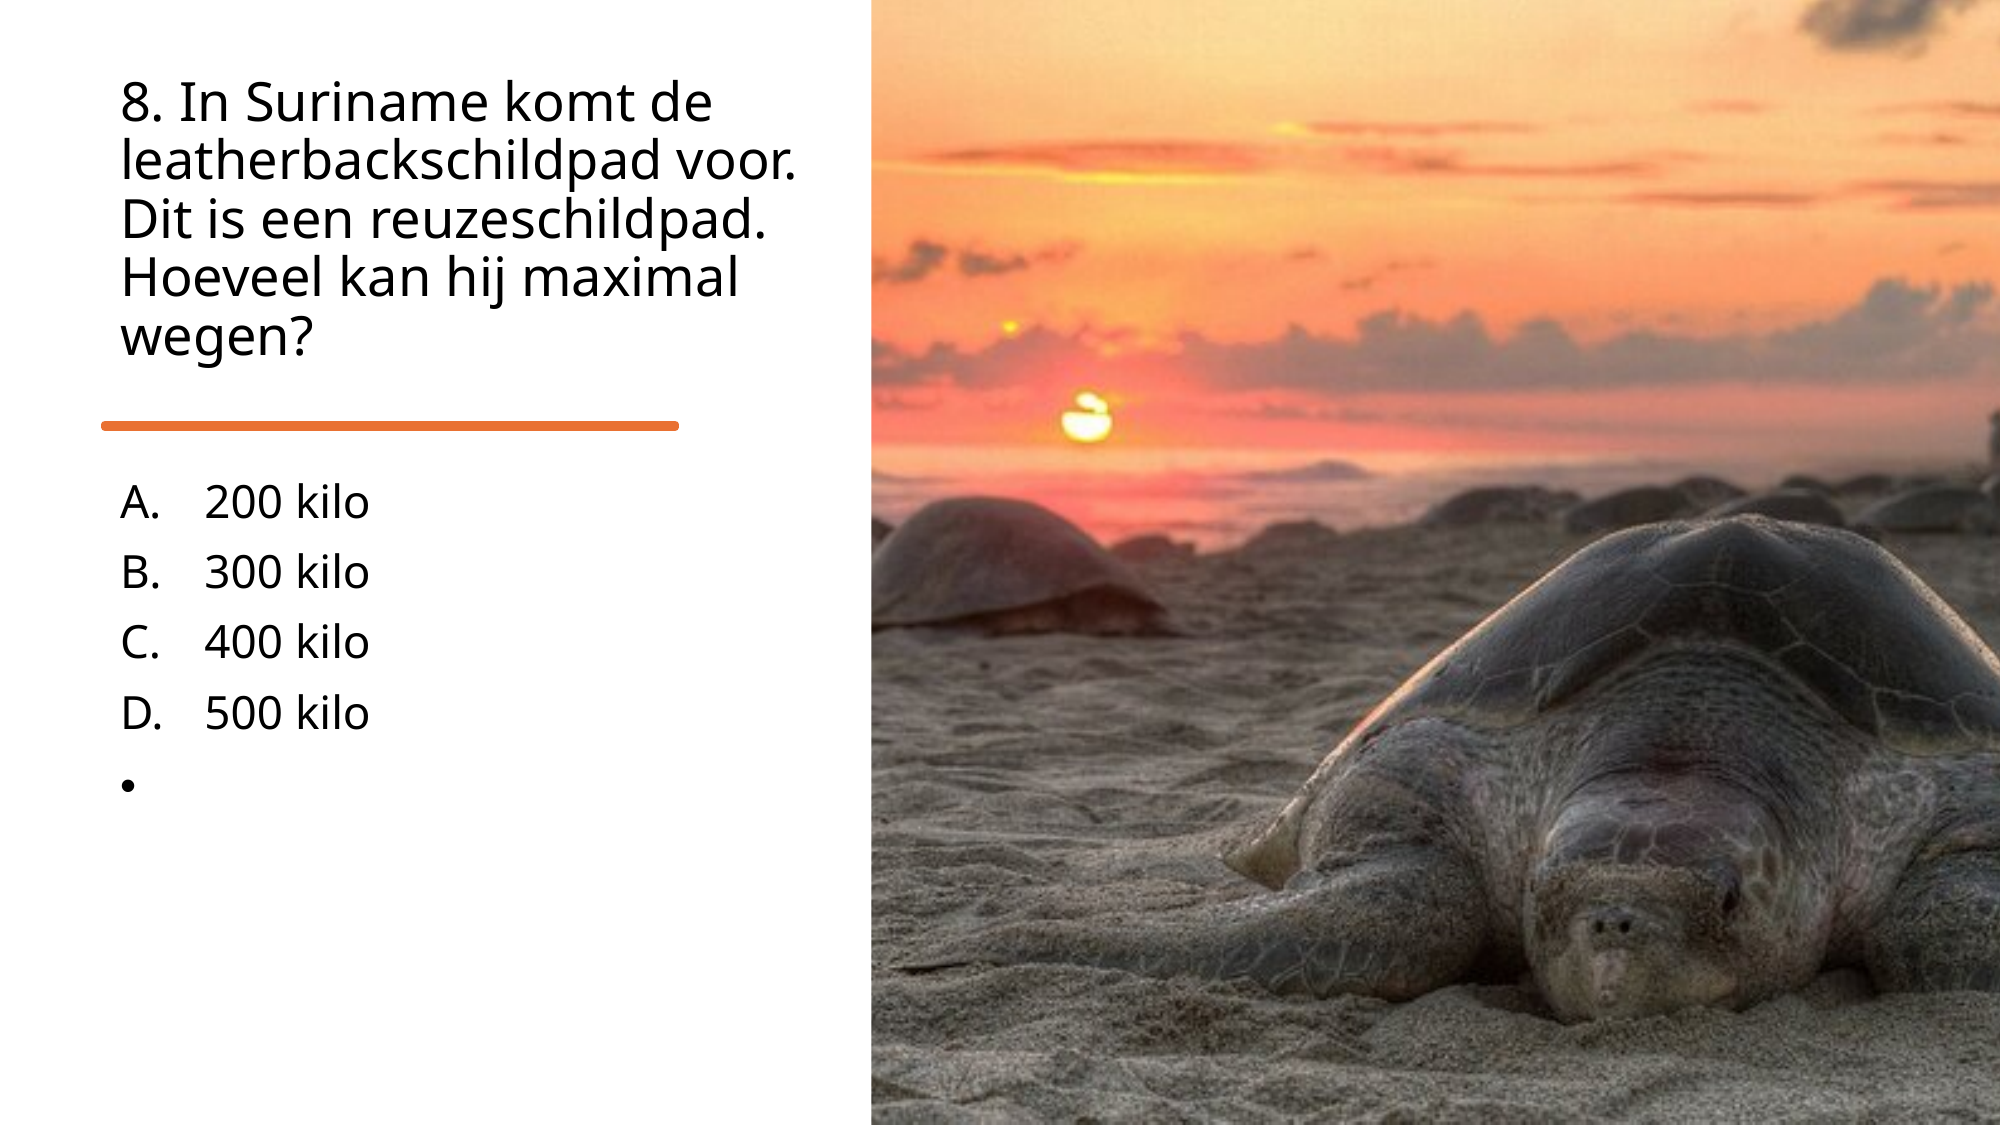

# 8. In Suriname komt de leatherbackschildpad voor. Dit is een reuzeschildpad. Hoeveel kan hij maximal wegen?
200 kilo
300 kilo
400 kilo
500 kilo